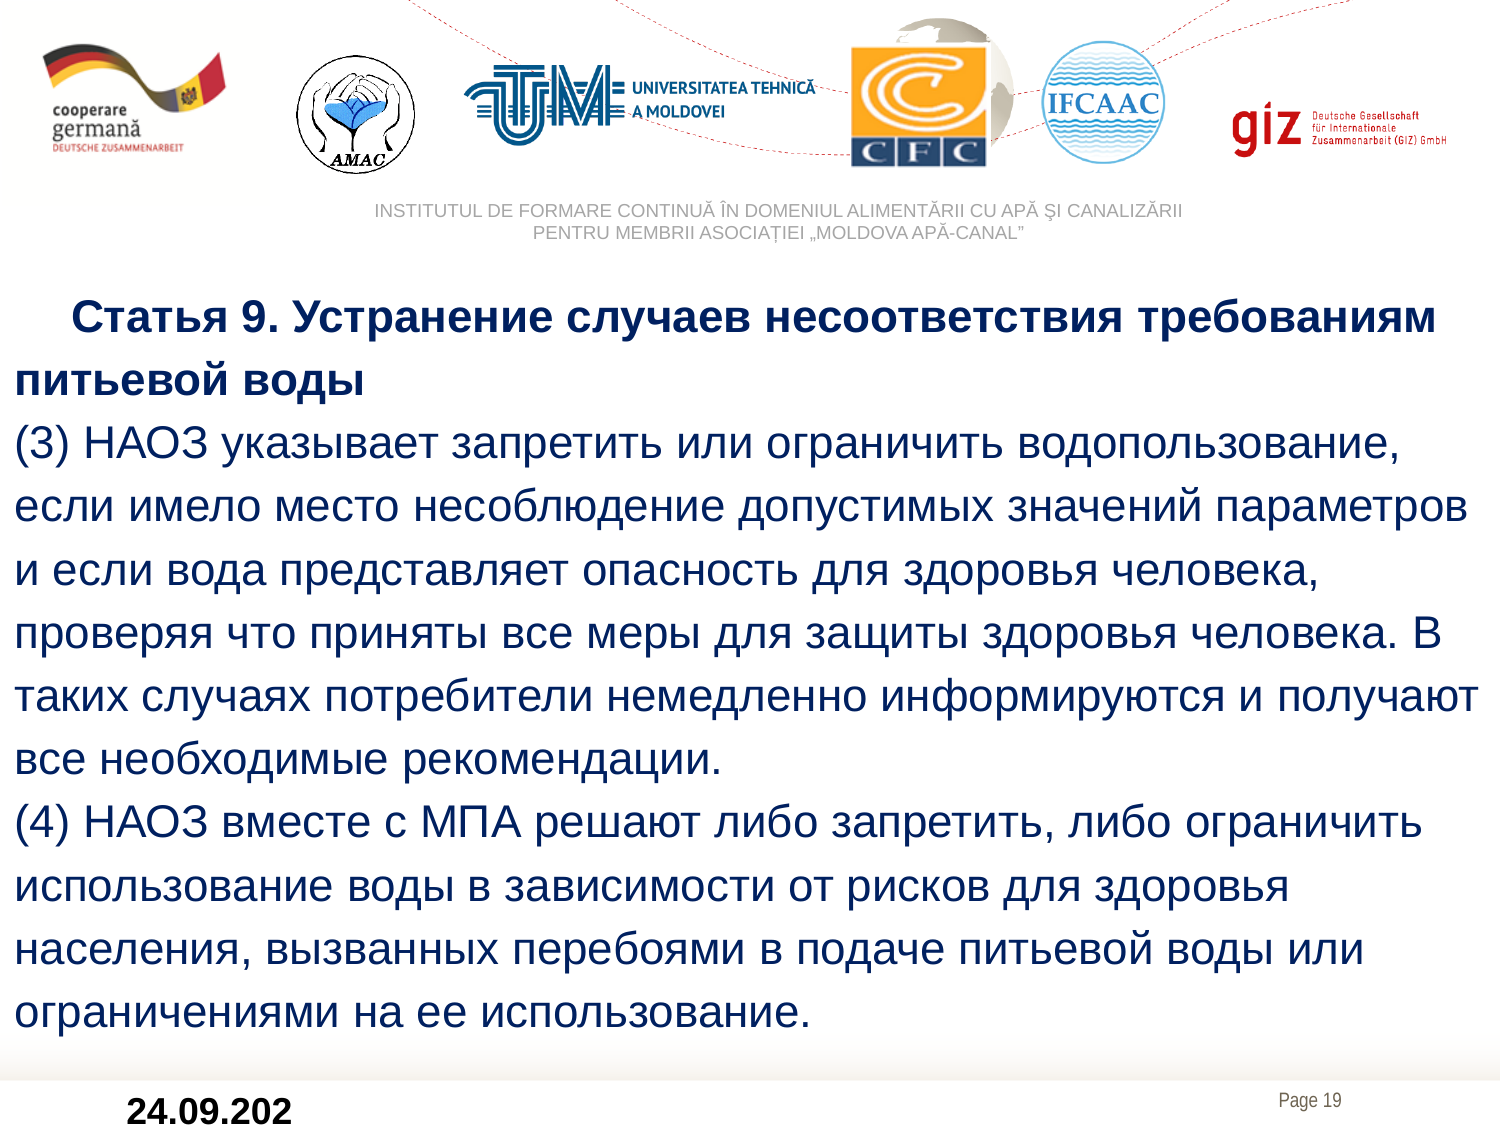

INSTITUTUL DE FORMARE CONTINUĂ ÎN DOMENIUL ALIMENTĂRII CU APĂ ŞI CANALIZĂRII
PENTRU MEMBRII ASOCIAȚIEI „MOLDOVA APĂ-CANAL”
# Статья 9. Устранение случаев несоответствия требованиям питьевой воды (3) НАОЗ указывает запретить или ограничить водопользование, если имело место несоблюдение допустимых значений параметров и если вода представляет опасность для здоровья человека, проверяя что приняты все меры для защиты здоровья человека. В таких случаях потребители немедленно информируются и получают все необходимые рекомендации. (4) НАОЗ вместе с МПА решают либо запретить, либо ограничить использование воды в зависимости от рисков для здоровья населения, вызванных перебоями в подаче питьевой воды или ограничениями на ее использование.